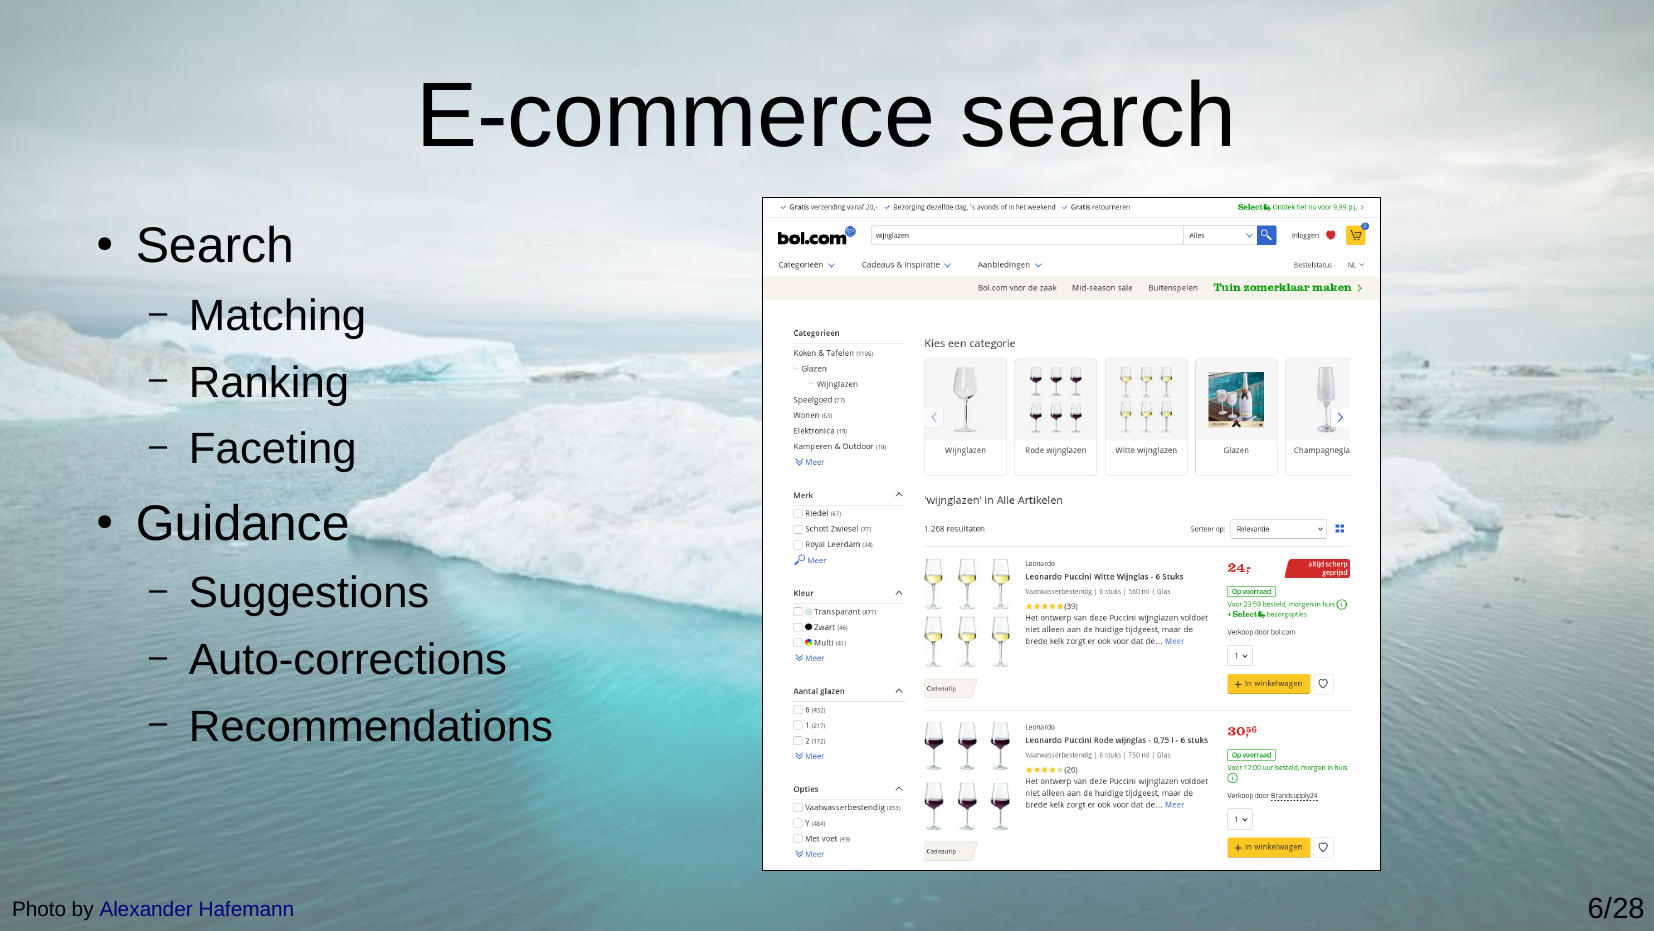

# E-commerce search
Search
Matching
Ranking
Faceting
Guidance
Suggestions
Auto-corrections
Recommendations
6/28
Photo by Alexander Hafemann